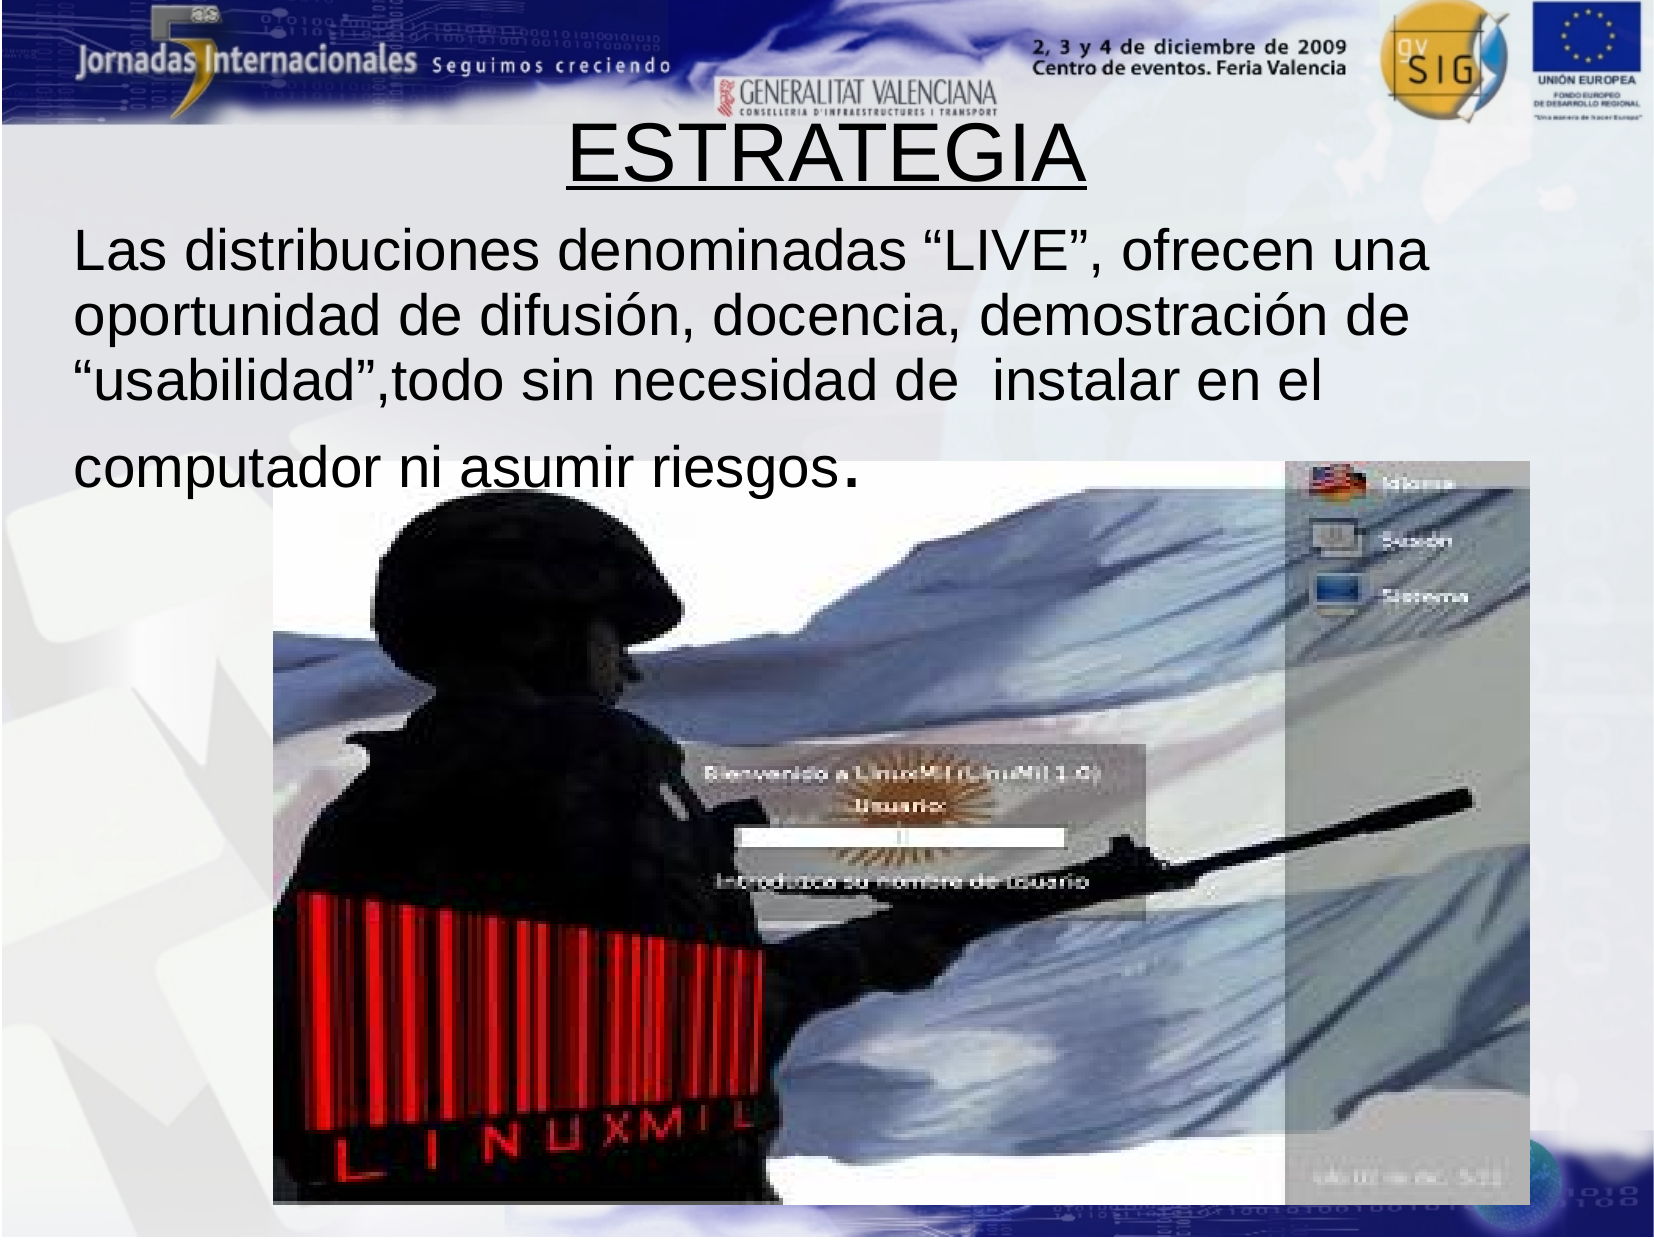

ESTRATEGIA
# Las distribuciones denominadas “LIVE”, ofrecen una oportunidad de difusión, docencia, demostración de “usabilidad”,todo sin necesidad de instalar en el computador ni asumir riesgos.